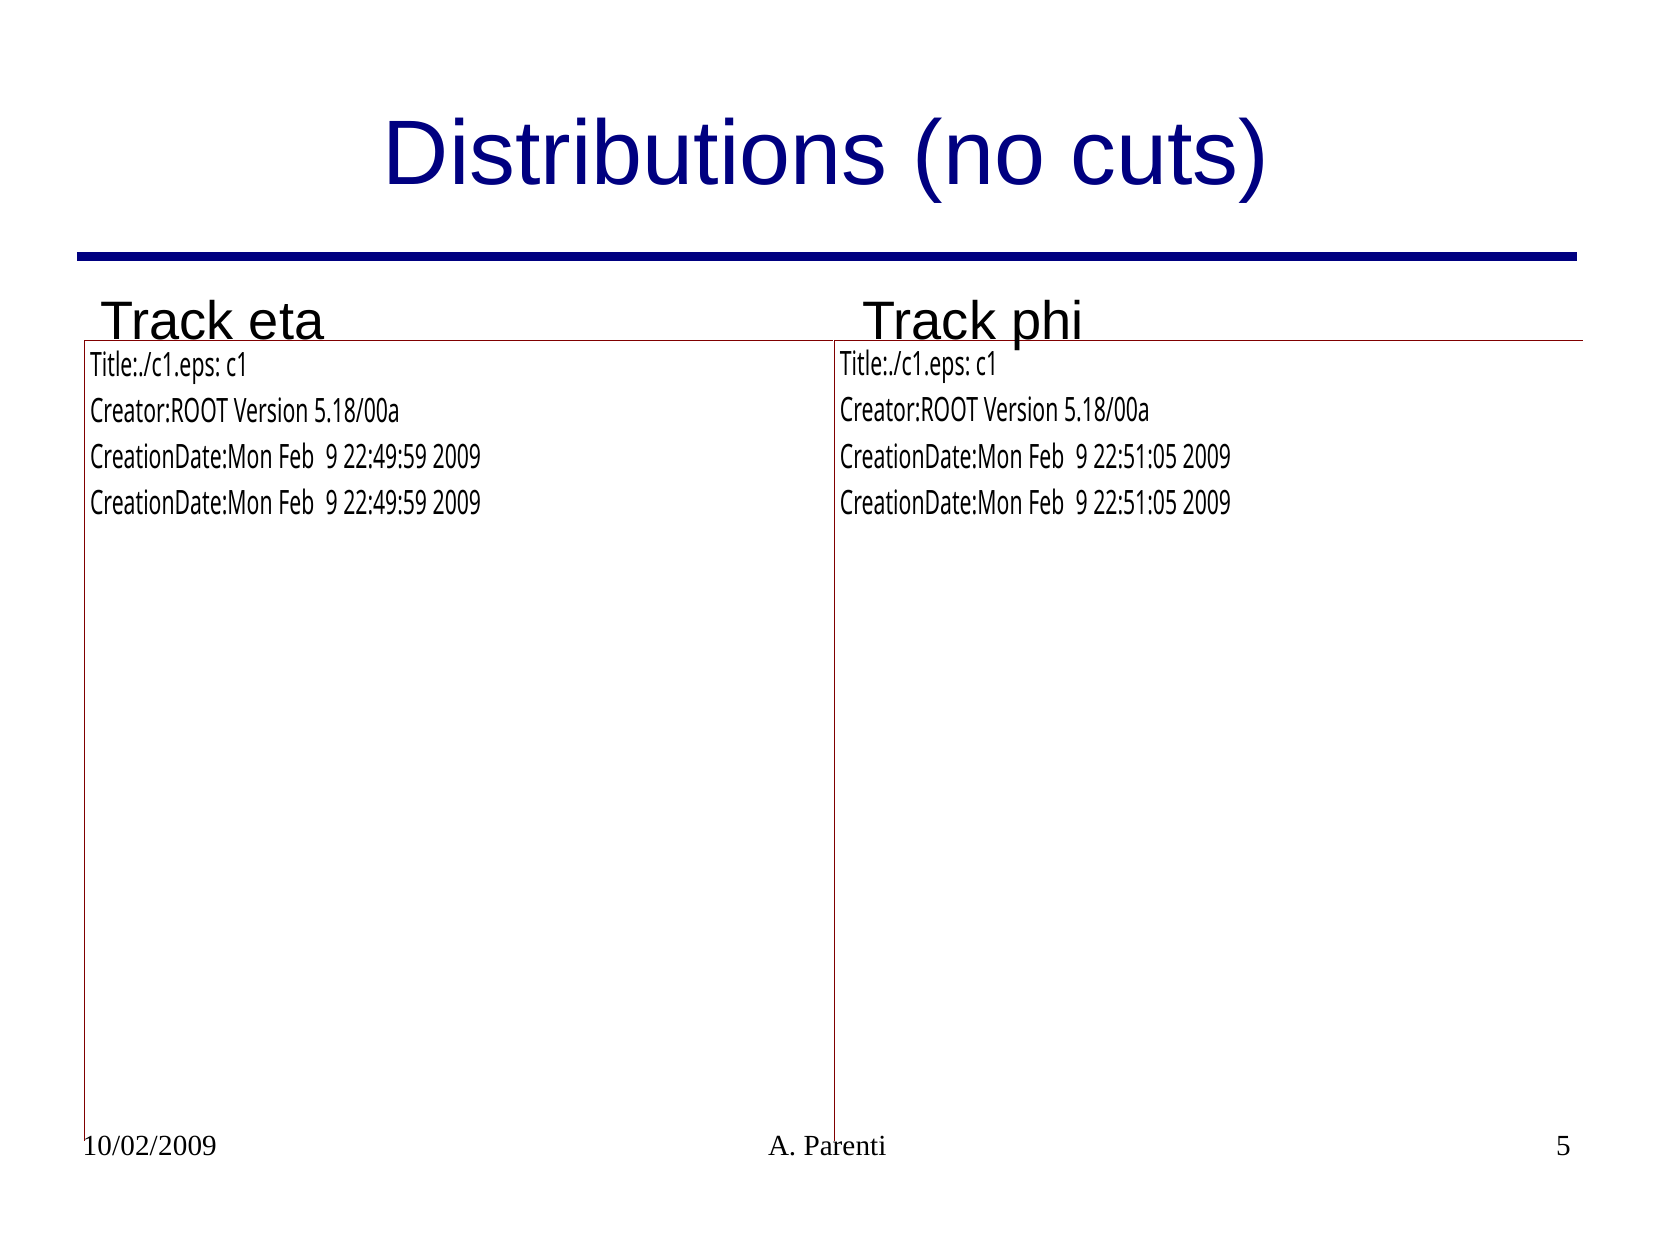

# Distributions (no cuts)
Track eta
Track phi
5